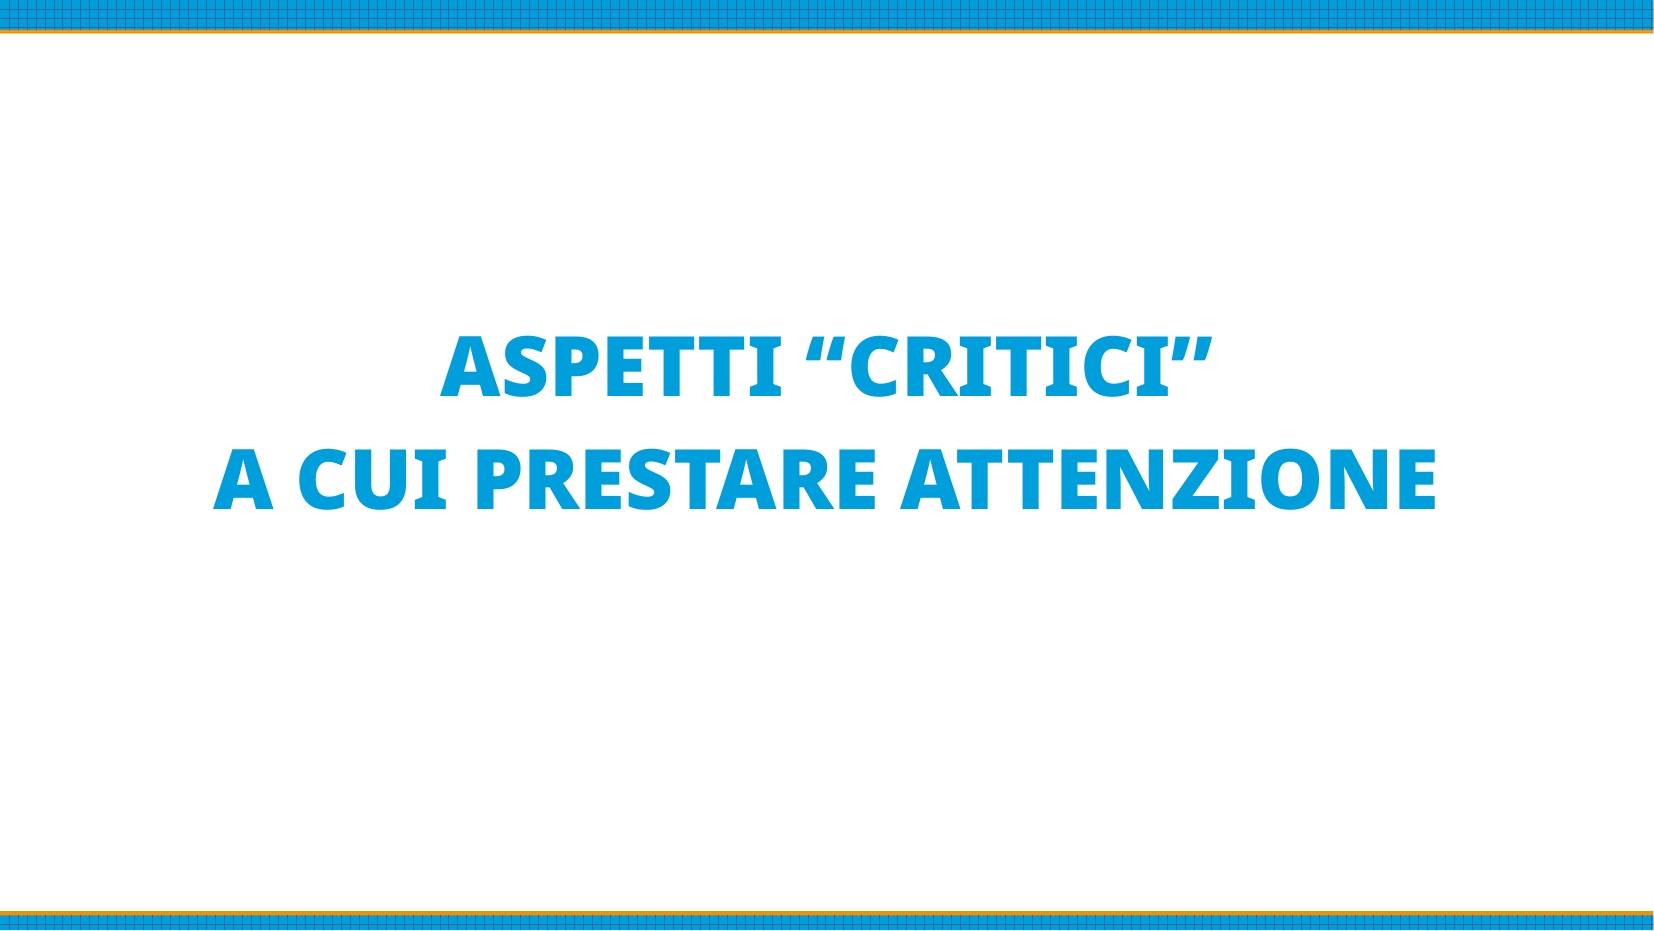

# ASPETTI “CRITICI’’
A CUI PRESTARE ATTENZIONE